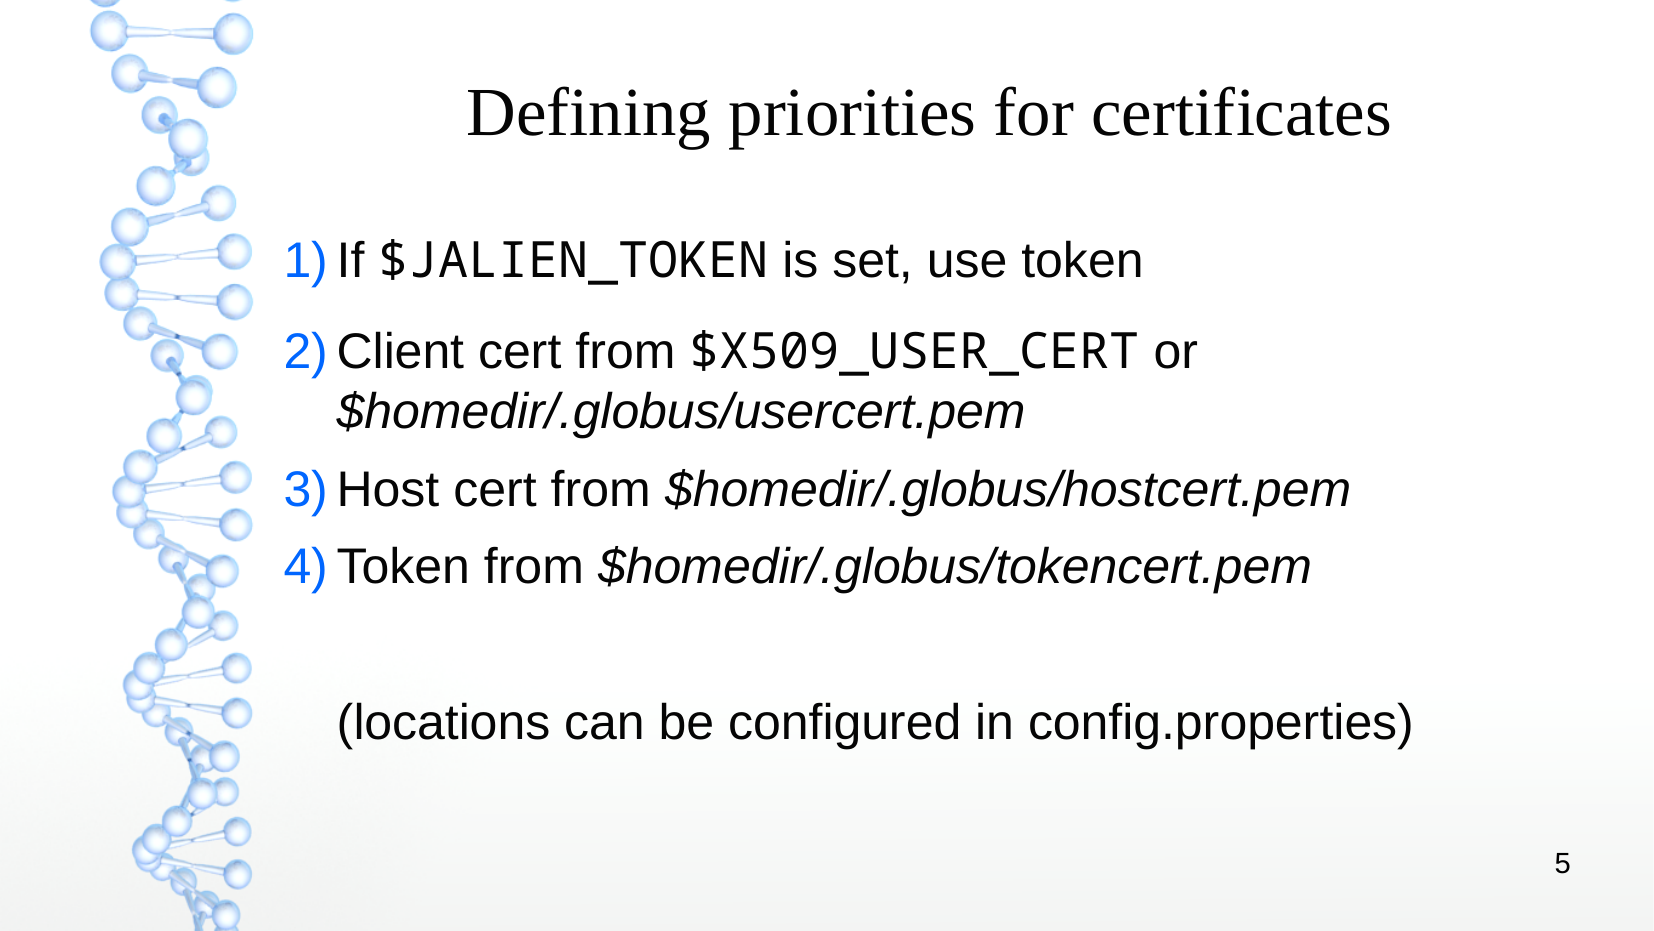

# Defining priorities for certificates
If $JALIEN_TOKEN is set, use token
Client cert from $X509_USER_CERT or $homedir/.globus/usercert.pem
Host cert from $homedir/.globus/hostcert.pem
Token from $homedir/.globus/tokencert.pem
(locations can be configured in config.properties)
5